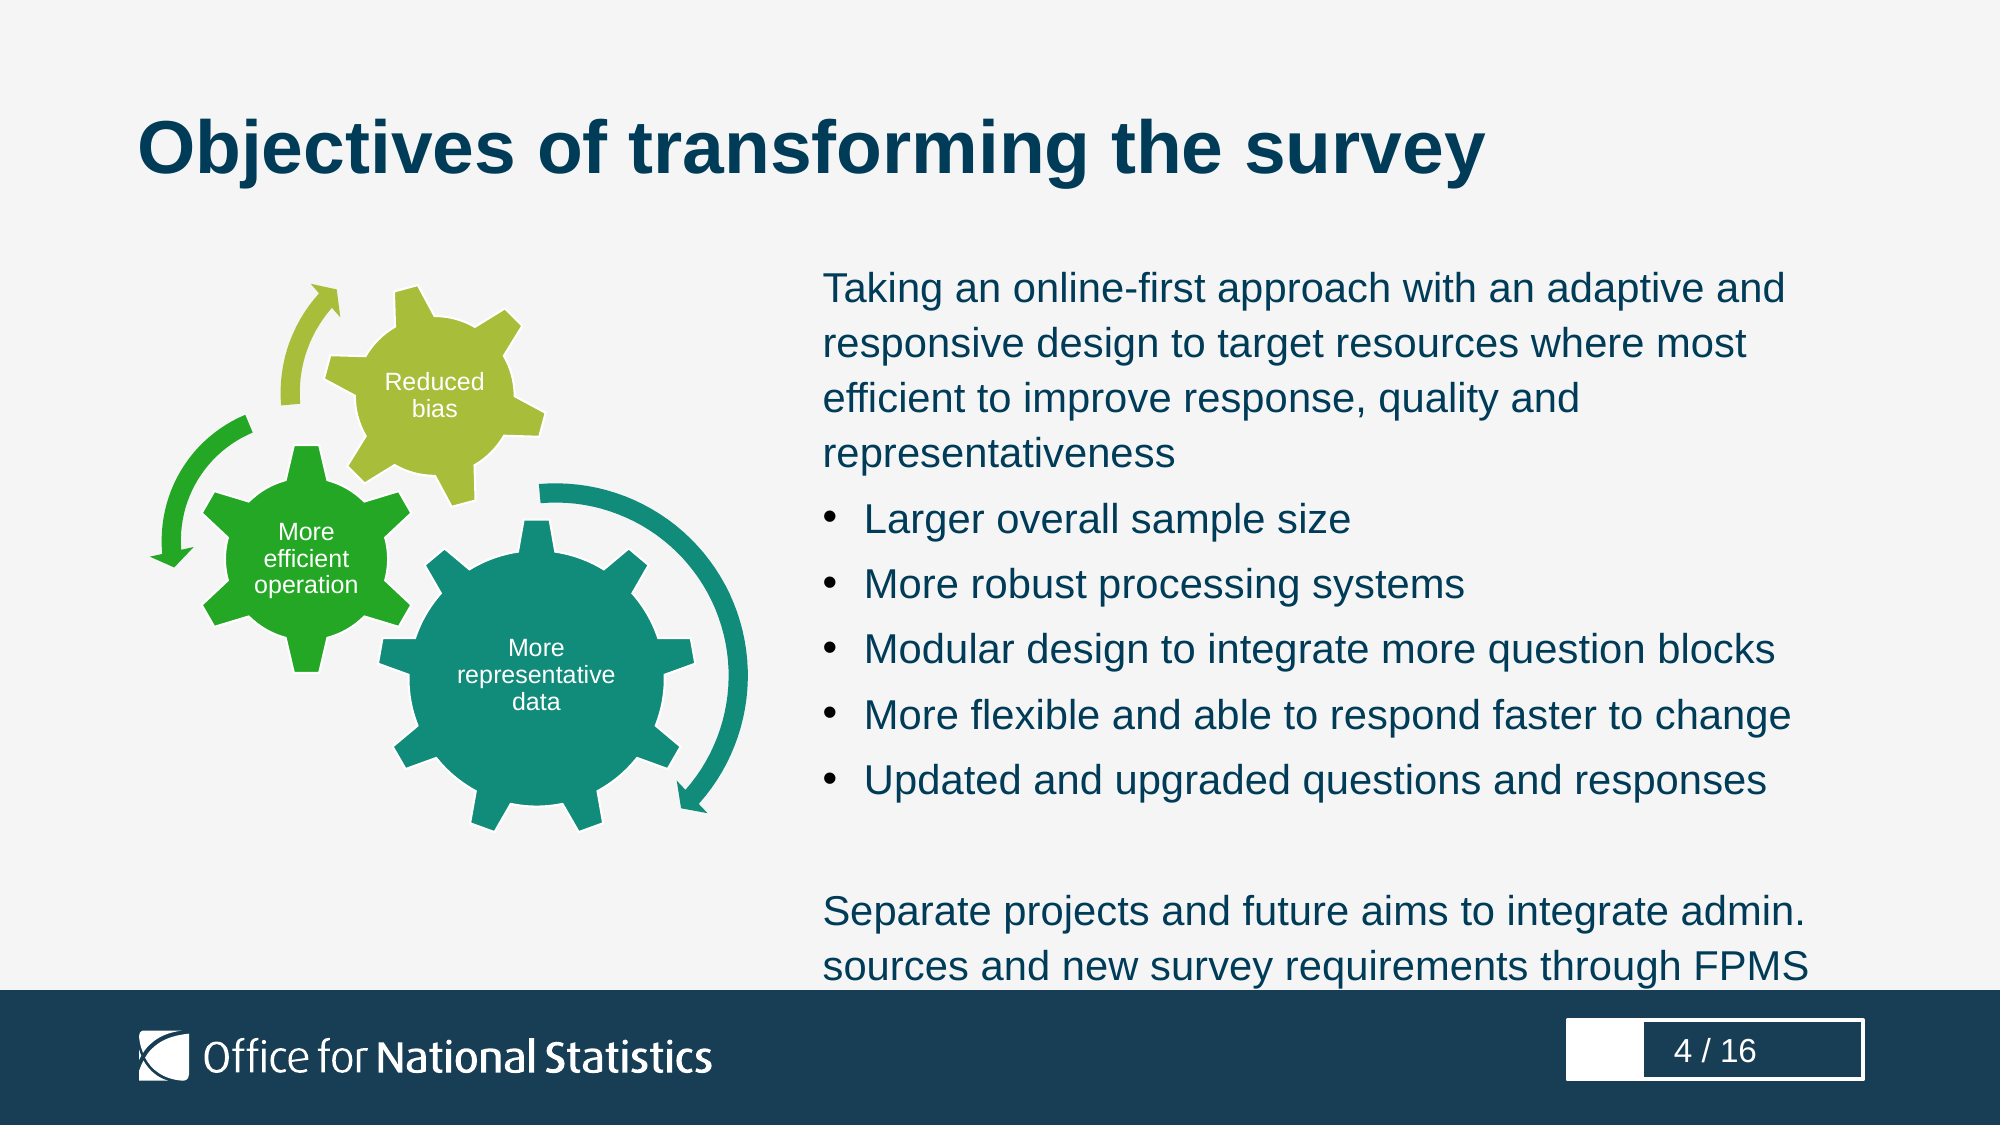

# Objectives of transforming the survey
Reduced bias
More efficient operation
More representative data
Taking an online-first approach with an adaptive and responsive design to target resources where most efficient to improve response, quality and representativeness
Larger overall sample size
More robust processing systems
Modular design to integrate more question blocks
More flexible and able to respond faster to change
Updated and upgraded questions and responses
Separate projects and future aims to integrate admin. sources and new survey requirements through FPMS
4 / 16